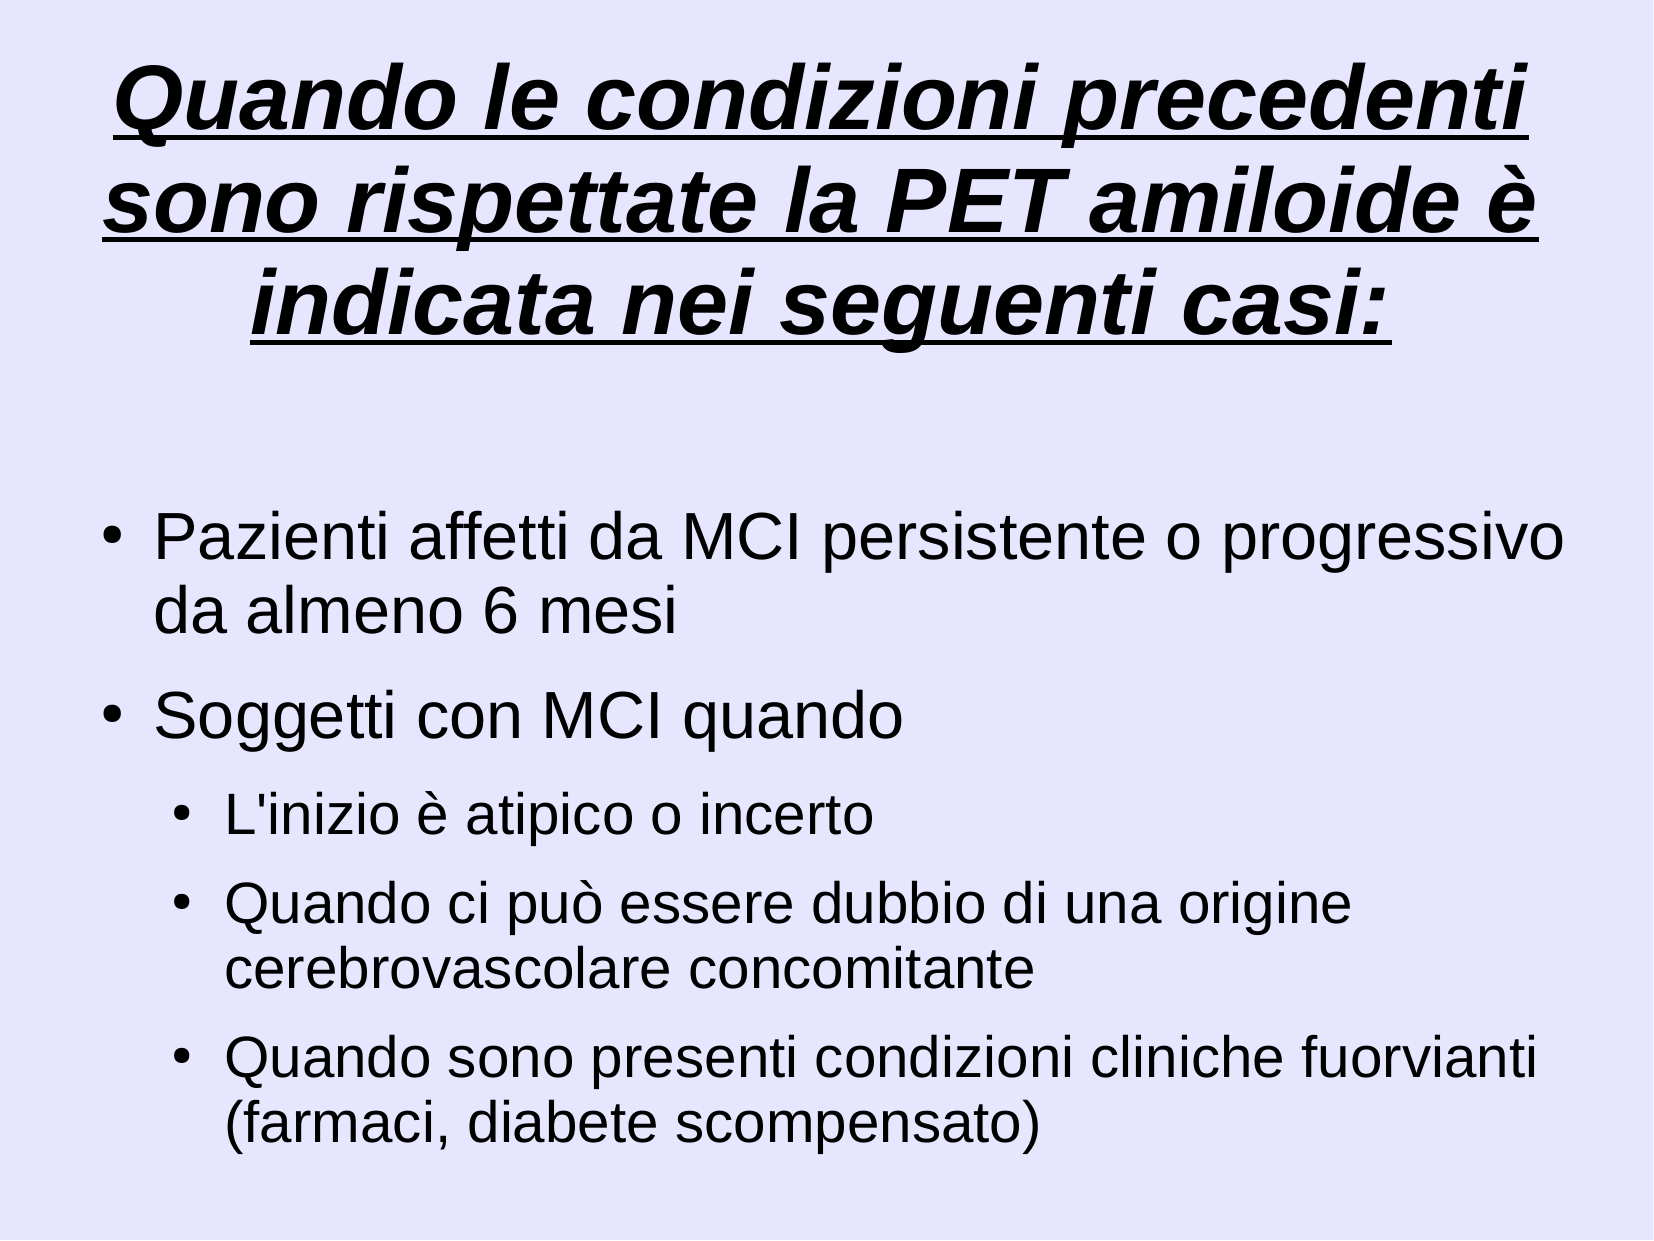

# Quando le condizioni precedenti sono rispettate la PET amiloide è indicata nei seguenti casi:
Pazienti affetti da MCI persistente o progressivo da almeno 6 mesi
Soggetti con MCI quando
L'inizio è atipico o incerto
Quando ci può essere dubbio di una origine cerebrovascolare concomitante
Quando sono presenti condizioni cliniche fuorvianti (farmaci, diabete scompensato)